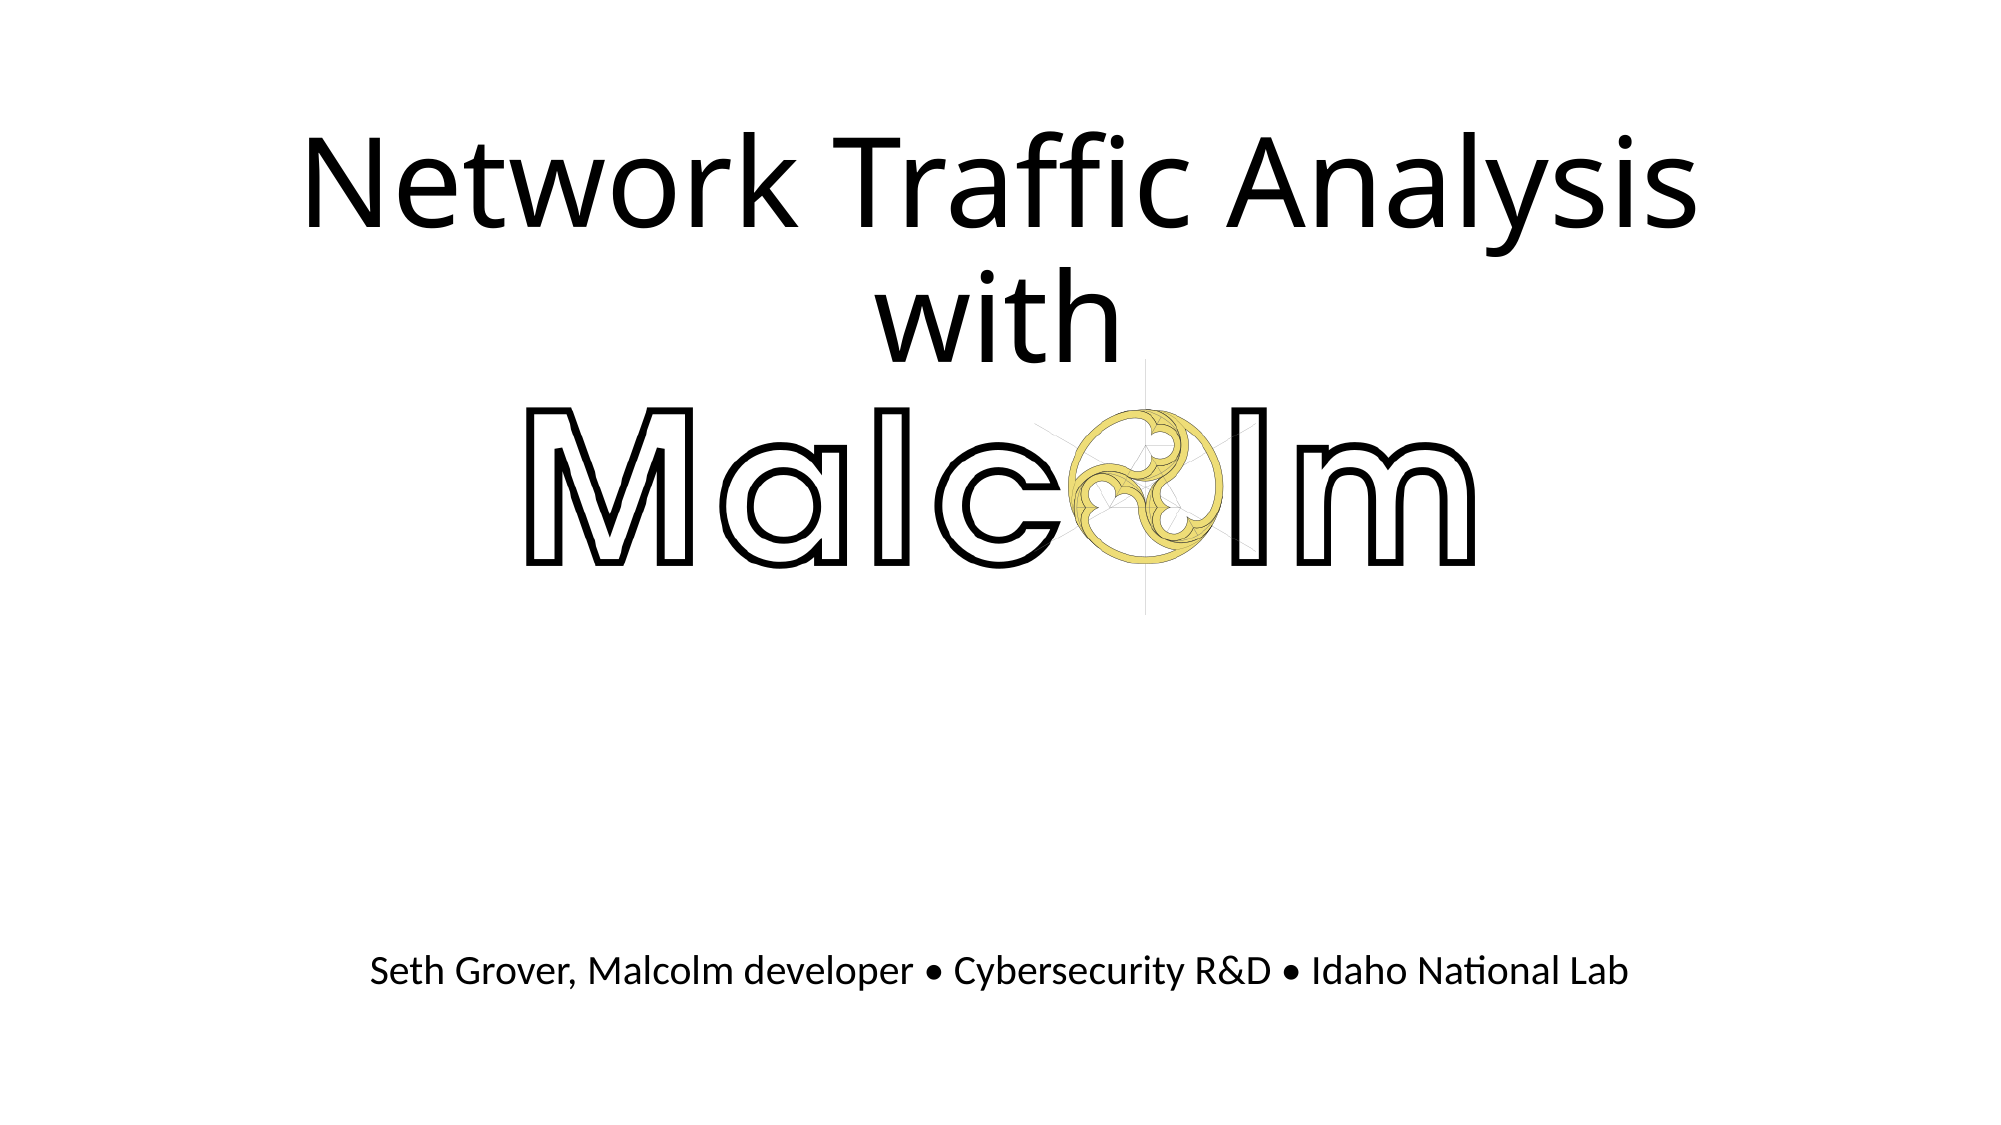

# Network Traffic Analysis with
Seth Grover, Malcolm developer • Cybersecurity R&D • Idaho National Lab